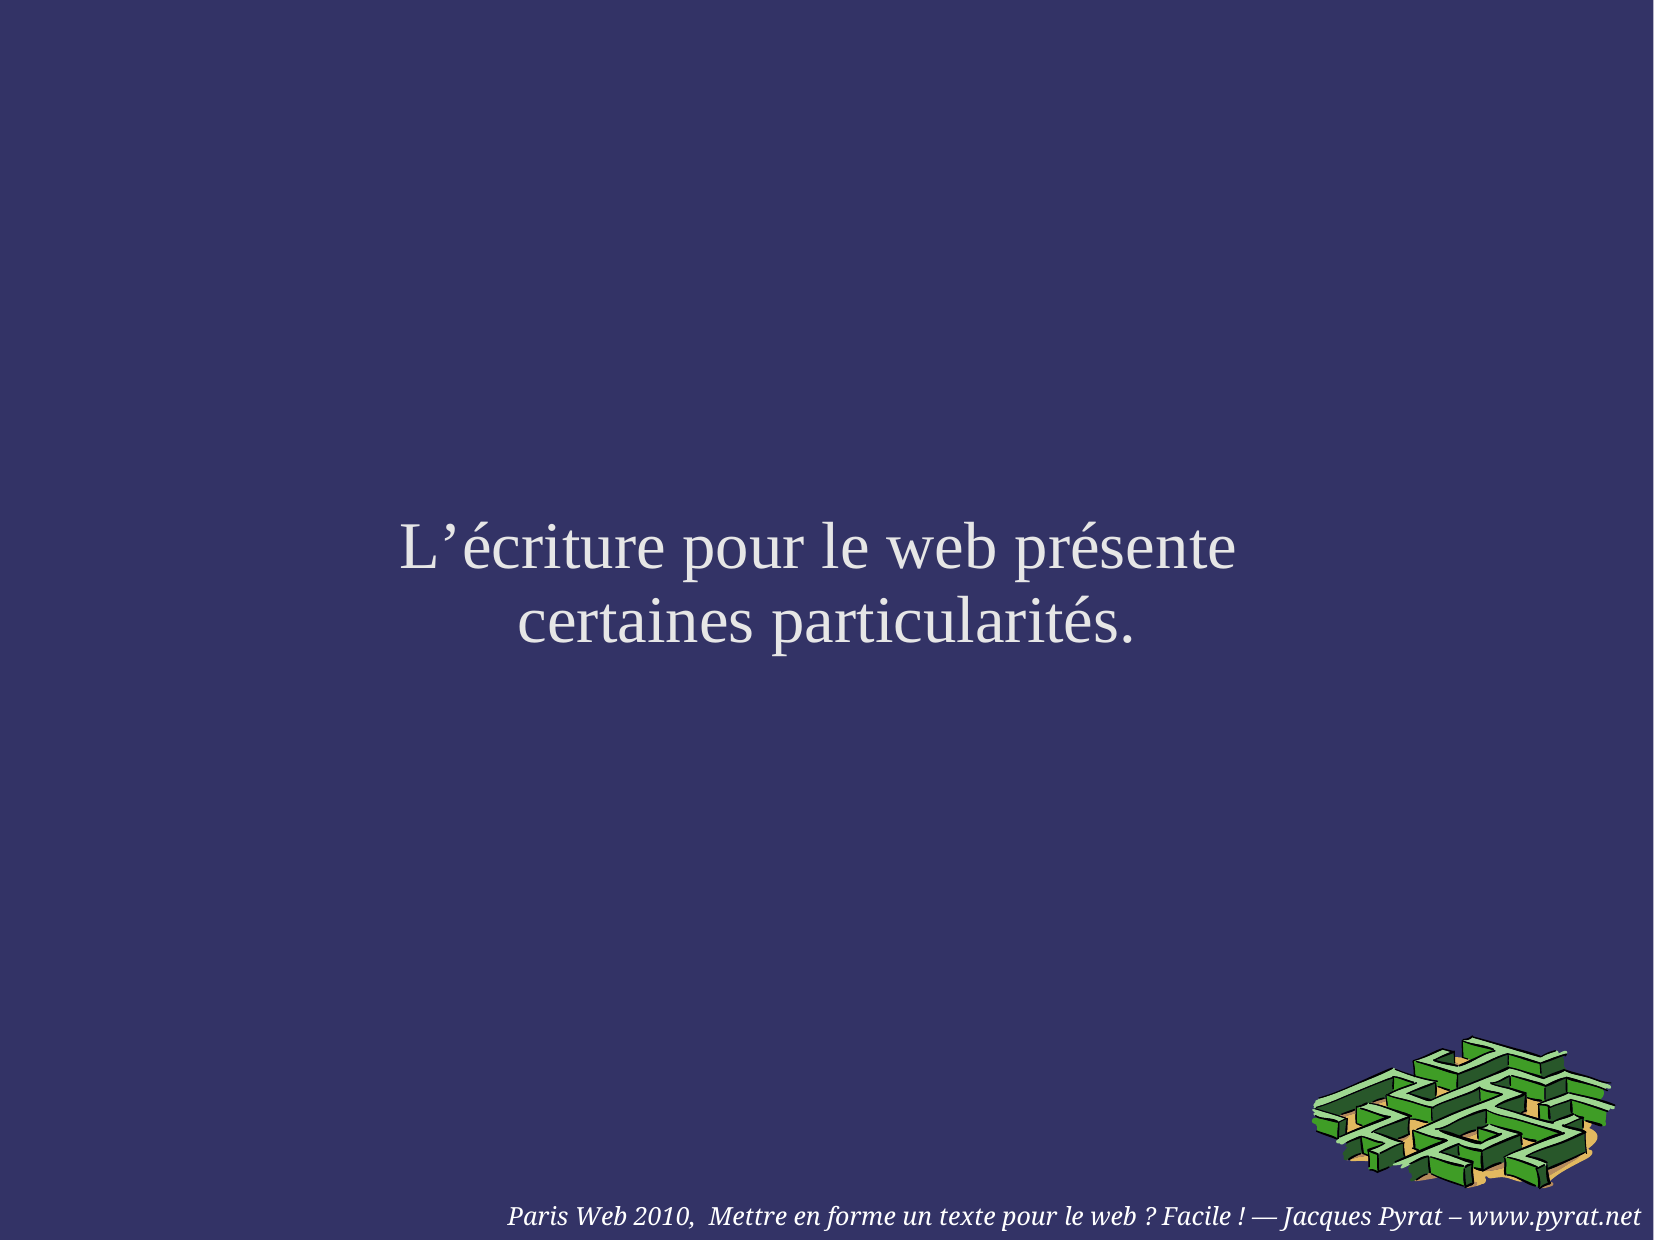

# L’écriture pour le web présente certaines particularités.